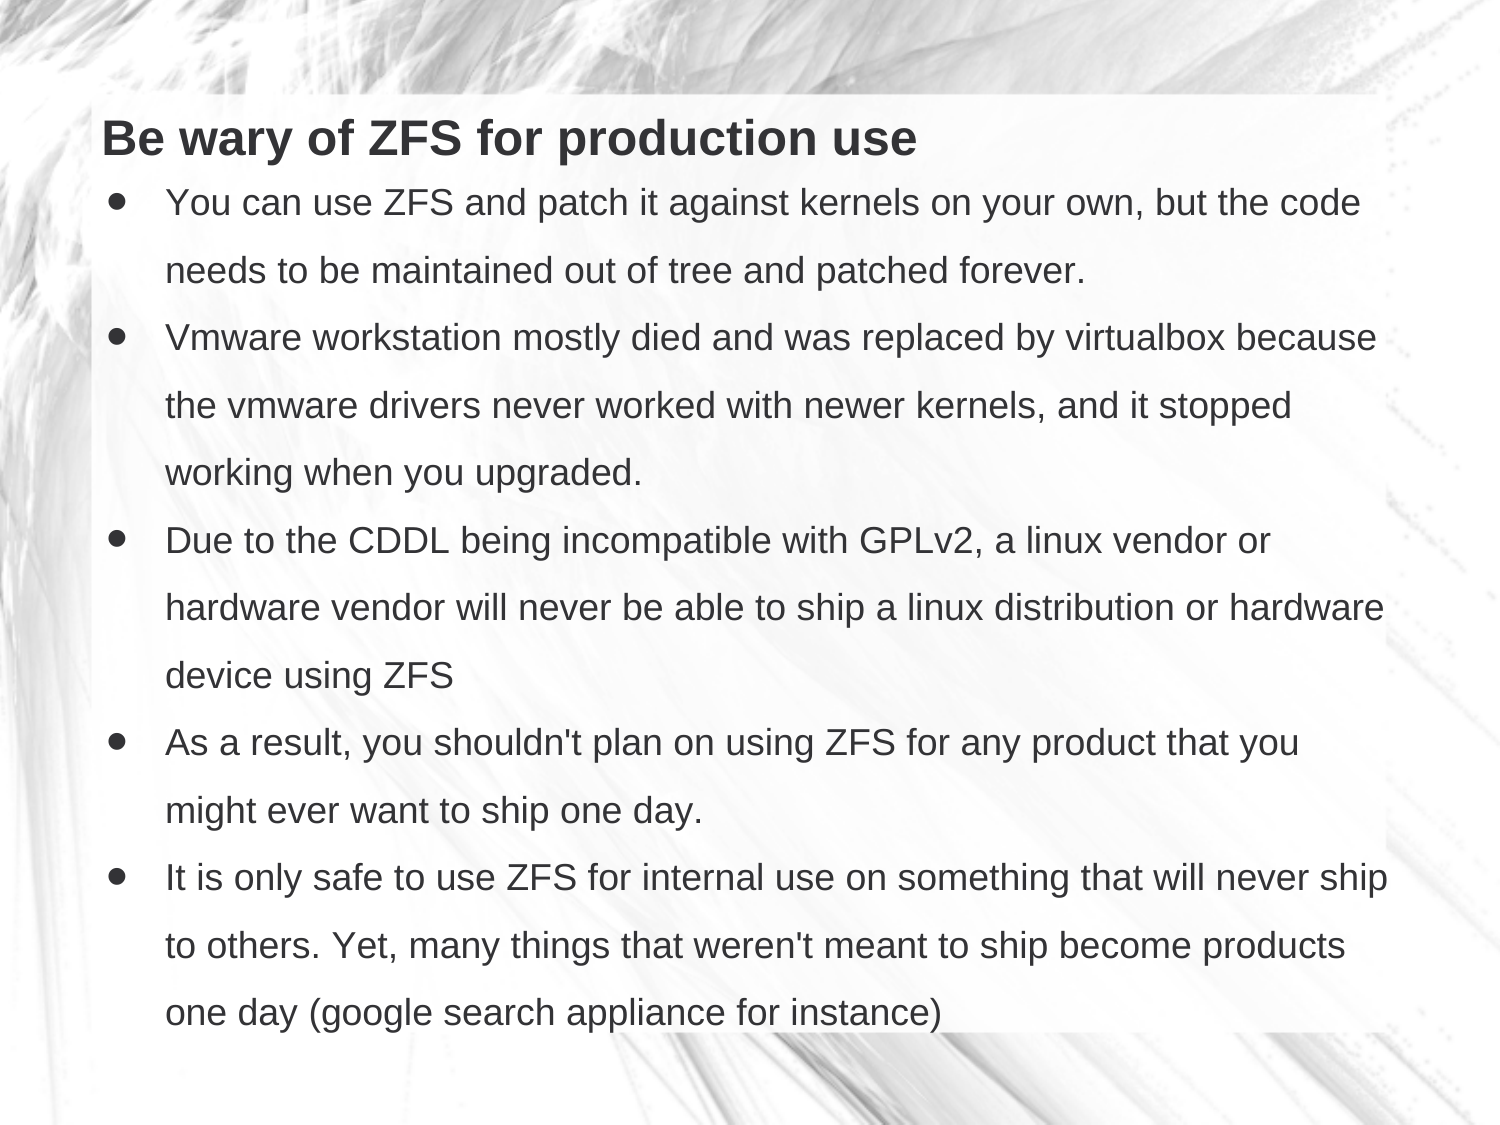

# Be wary of ZFS for production use
You can use ZFS and patch it against kernels on your own, but the code needs to be maintained out of tree and patched forever.
Vmware workstation mostly died and was replaced by virtualbox because the vmware drivers never worked with newer kernels, and it stopped working when you upgraded.
Due to the CDDL being incompatible with GPLv2, a linux vendor or hardware vendor will never be able to ship a linux distribution or hardware device using ZFS
As a result, you shouldn't plan on using ZFS for any product that you might ever want to ship one day.
It is only safe to use ZFS for internal use on something that will never ship to others. Yet, many things that weren't meant to ship become products one day (google search appliance for instance)